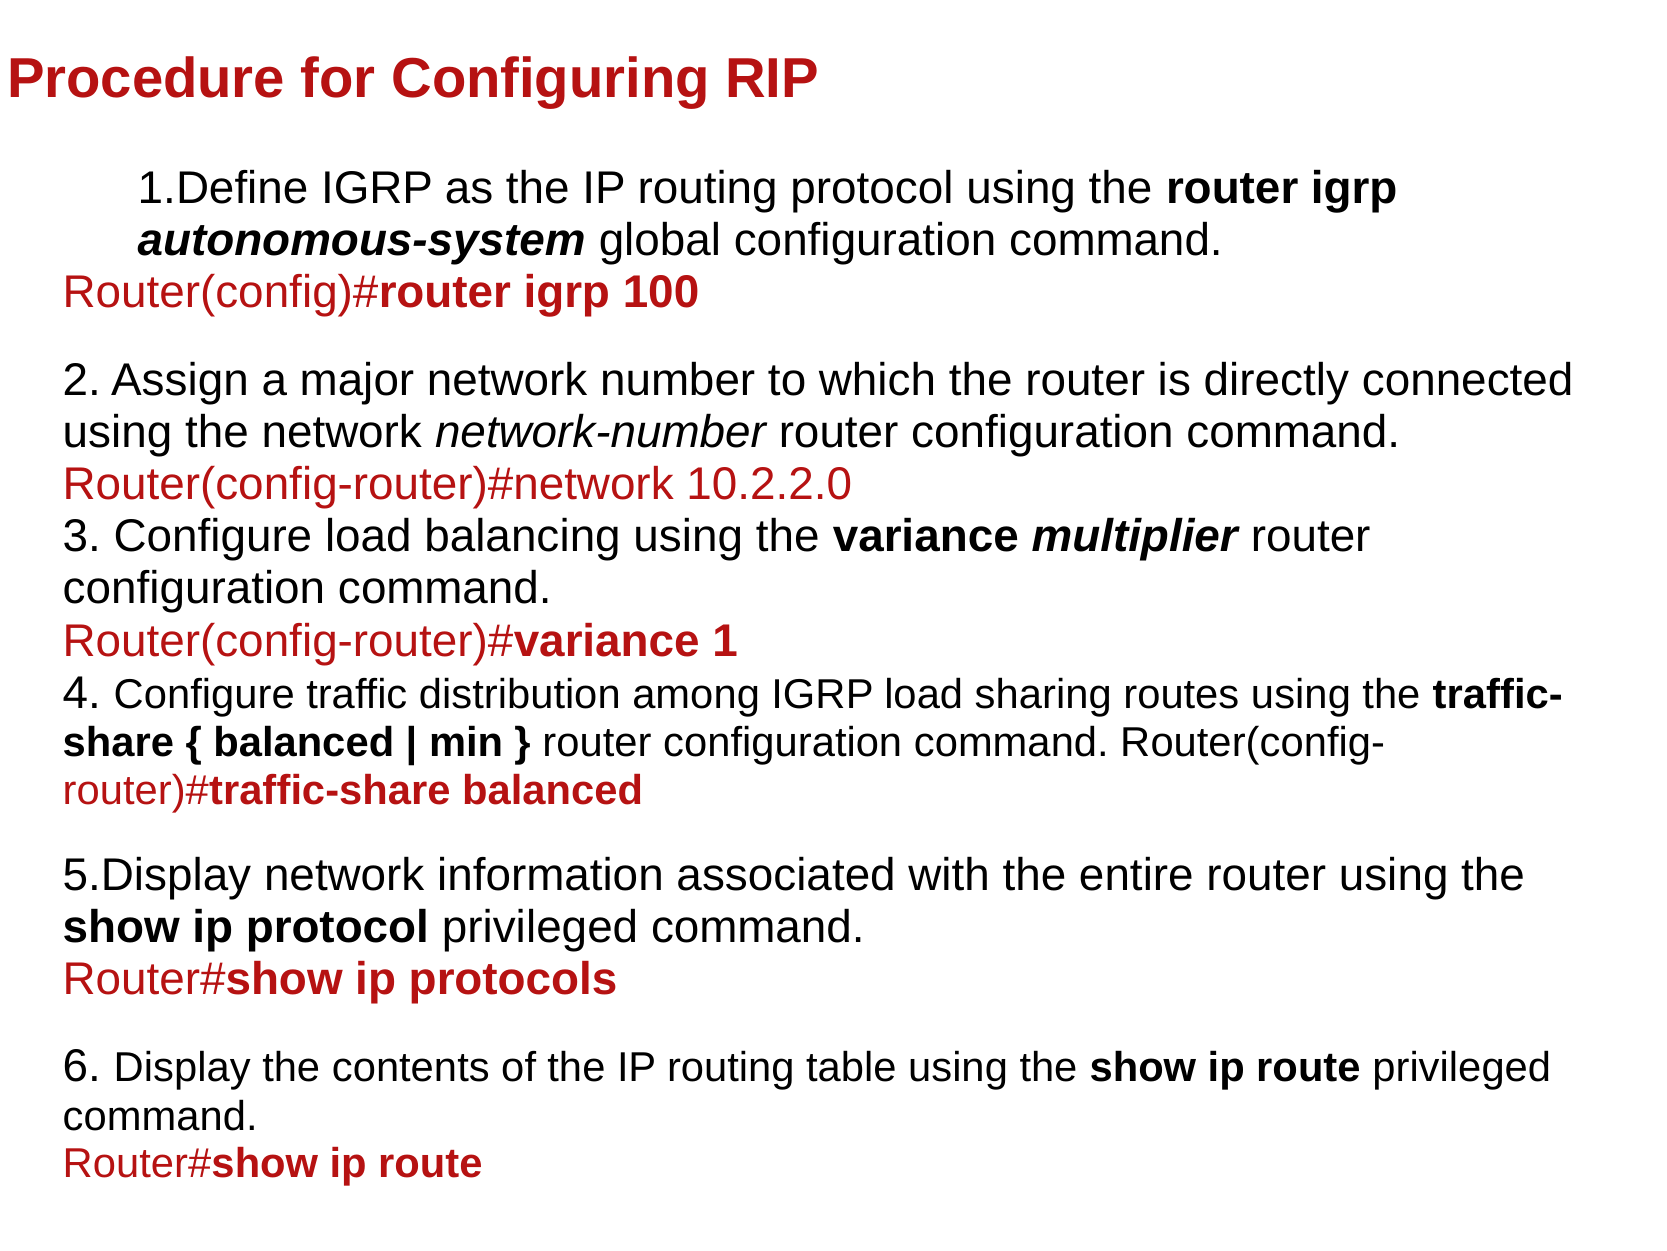

Procedure for Configuring RIP
Define IGRP as the IP routing protocol using the router igrp autonomous-system global configuration command.
Router(config)#router igrp 100
2. Assign a major network number to which the router is directly connected using the network network-number router configuration command.
Router(config-router)#network 10.2.2.0
3. Configure load balancing using the variance multiplier router configuration command.
Router(config-router)#variance 1
4. Configure traffic distribution among IGRP load sharing routes using the traffic-share { balanced | min } router configuration command. Router(config- router)#traffic-share balanced
5.Display network information associated with the entire router using the show ip protocol privileged command.
Router#show ip protocols
6. Display the contents of the IP routing table using the show ip route privileged command.
Router#show ip route